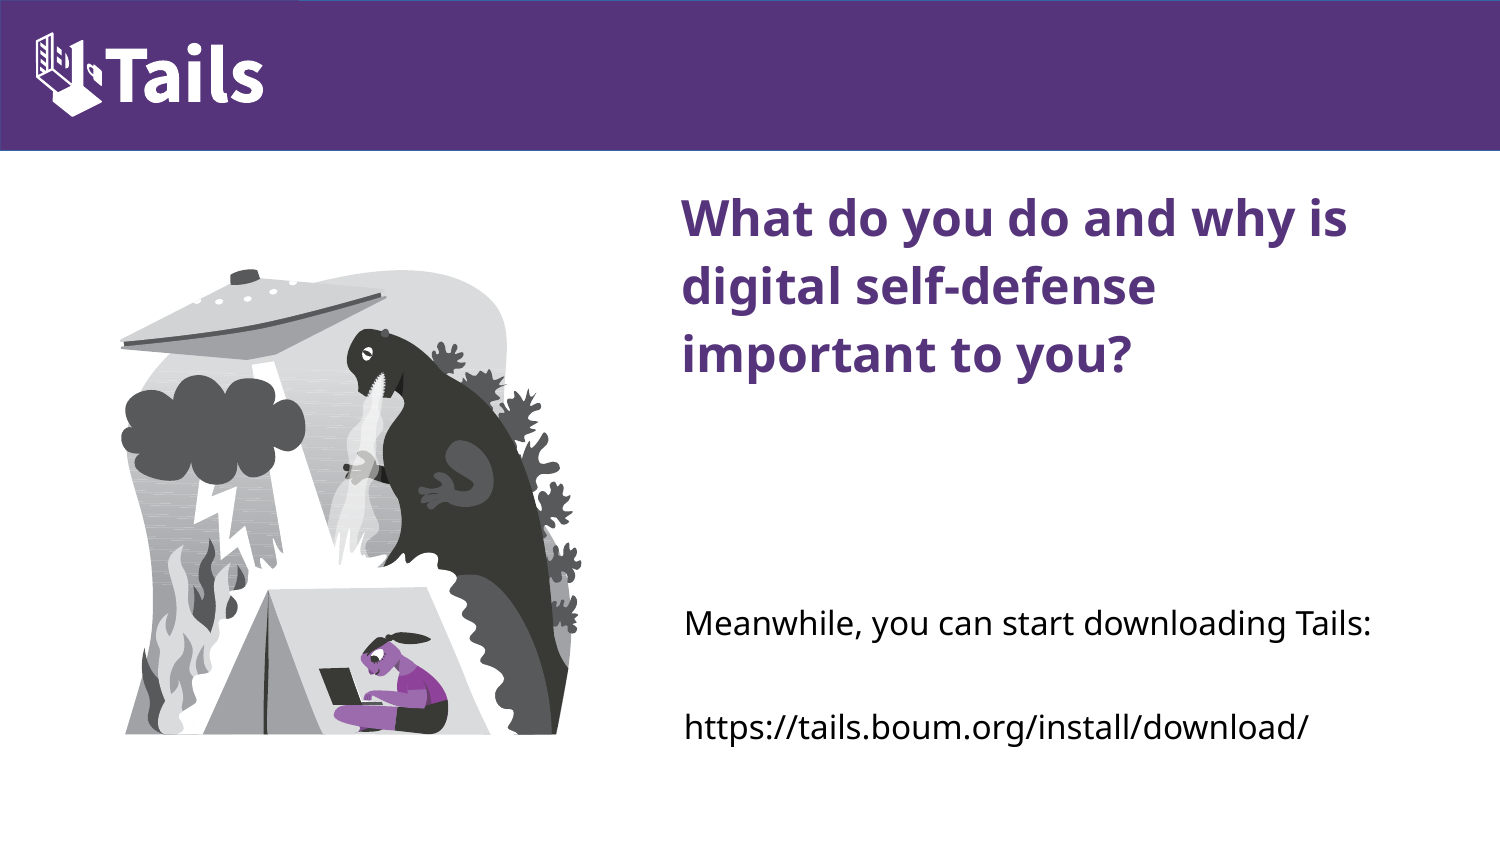

# What do you do and why is digital self-defense important to you?
Meanwhile, you can start downloading Tails:
https://tails.boum.org/install/download/